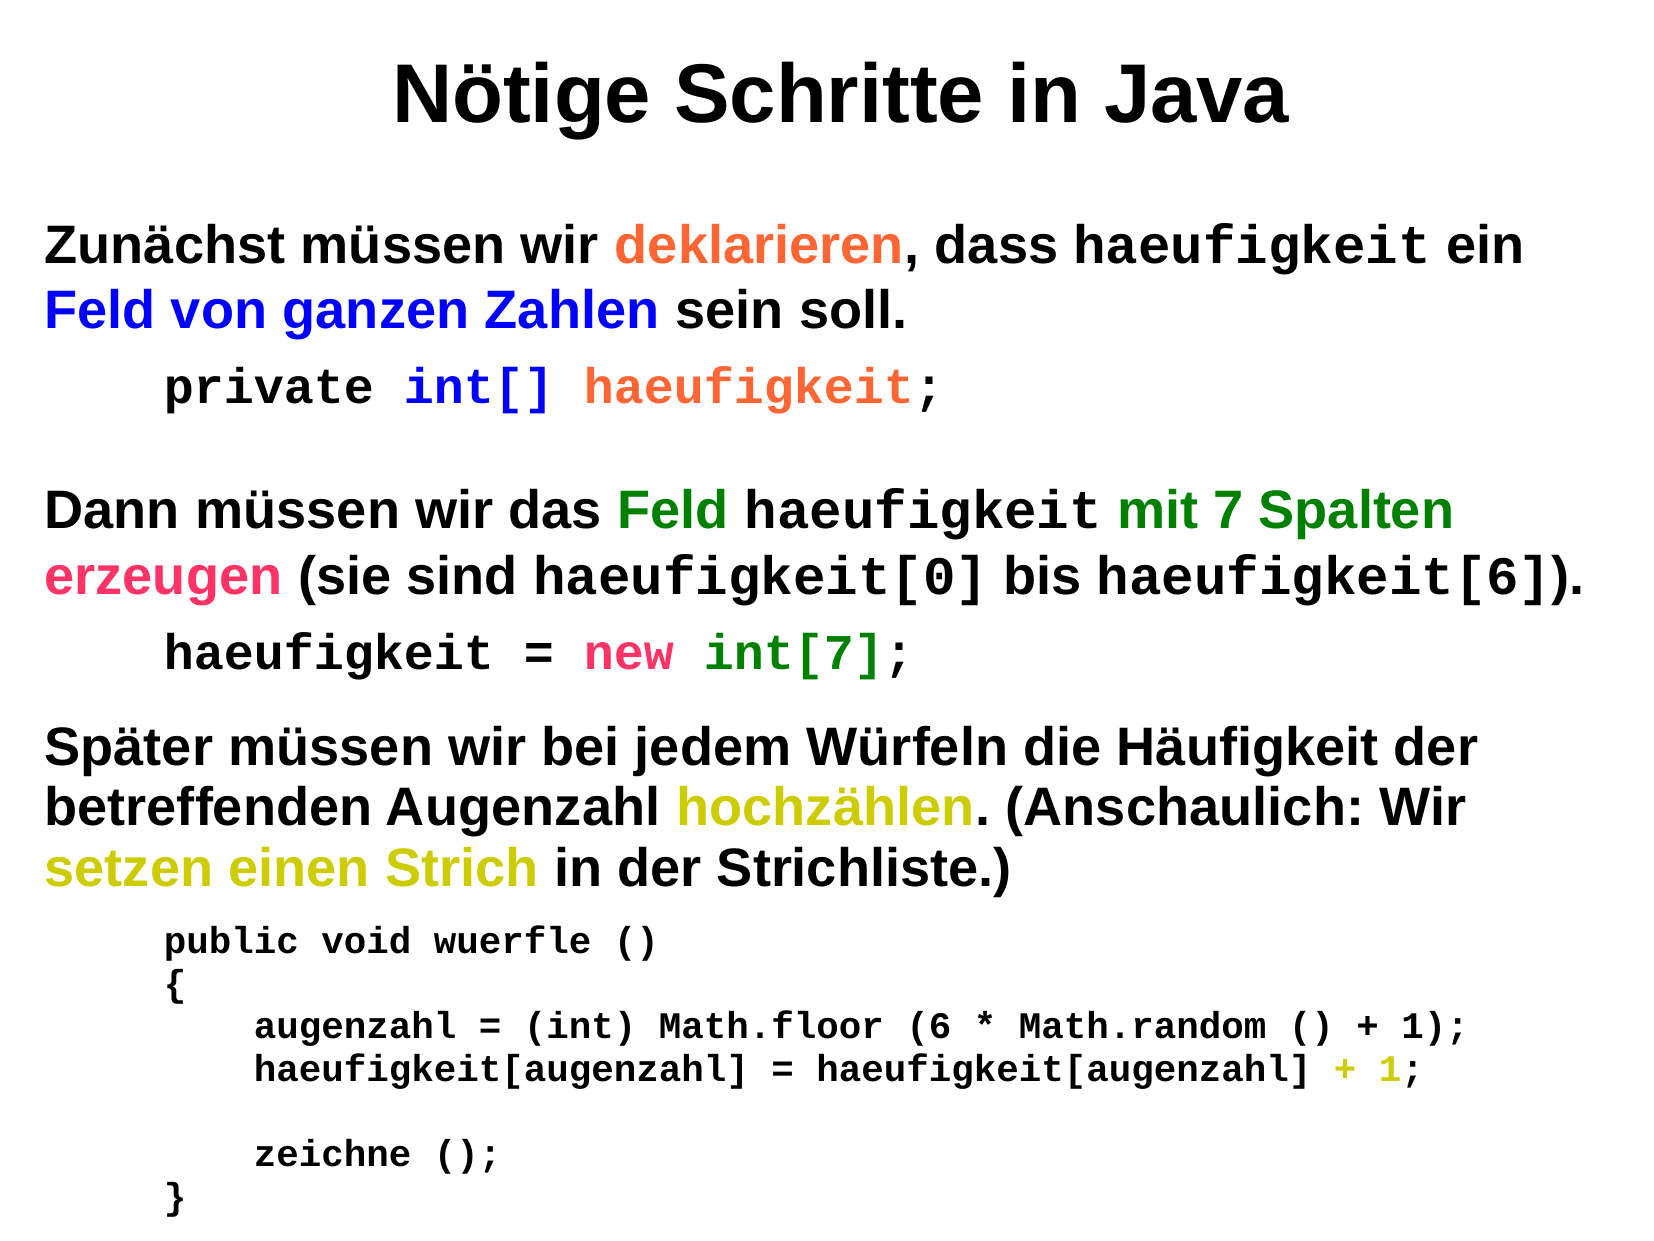

Nötige Schritte in Java
Zunächst müssen wir deklarieren, dass haeufigkeit ein Feld von ganzen Zahlen sein soll.
 private int[] haeufigkeit;
Dann müssen wir das Feld haeufigkeit mit 7 Spalten erzeugen (sie sind haeufigkeit[0] bis haeufigkeit[6]).
 haeufigkeit = new int[7];
Später müssen wir bei jedem Würfeln die Häufigkeit der betreffenden Augenzahl hochzählen. (Anschaulich: Wir setzen einen Strich in der Strichliste.)
 public void wuerfle ()
 {
 augenzahl = (int) Math.floor (6 * Math.random () + 1);
 haeufigkeit[augenzahl] = haeufigkeit[augenzahl] + 1;
 zeichne ();
 }